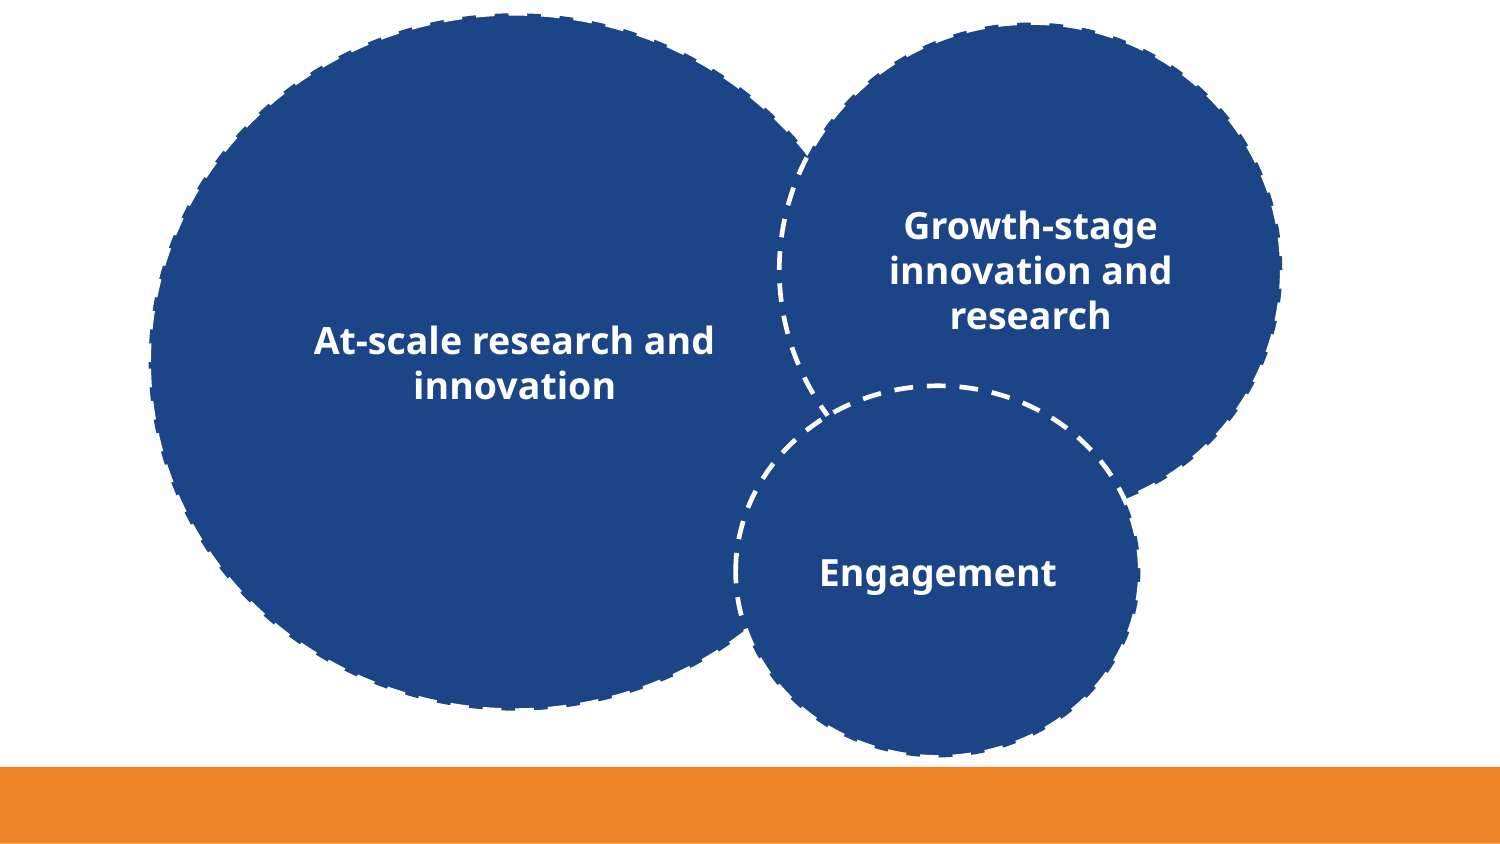

At-scale research and innovation
Growth-stage innovation and research
Engagement